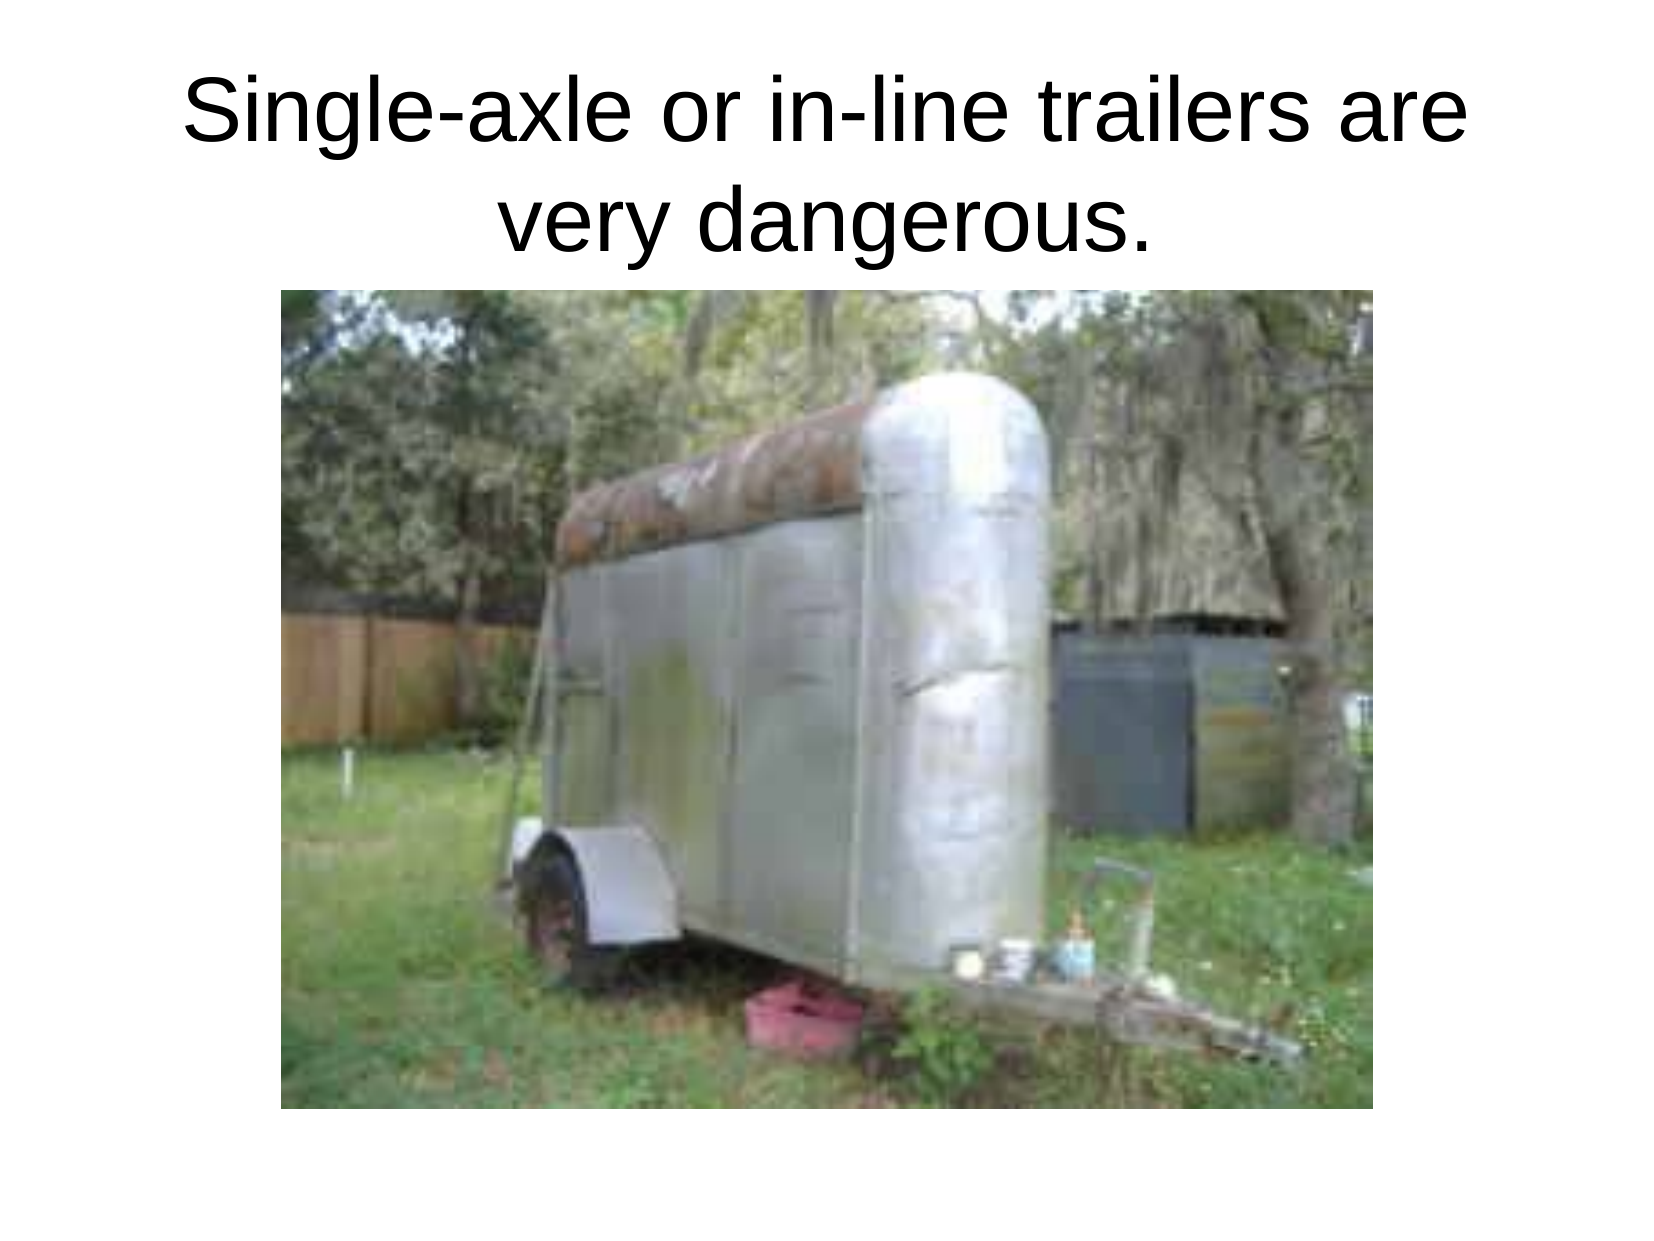

# Single-axle or in-line trailers are very dangerous.